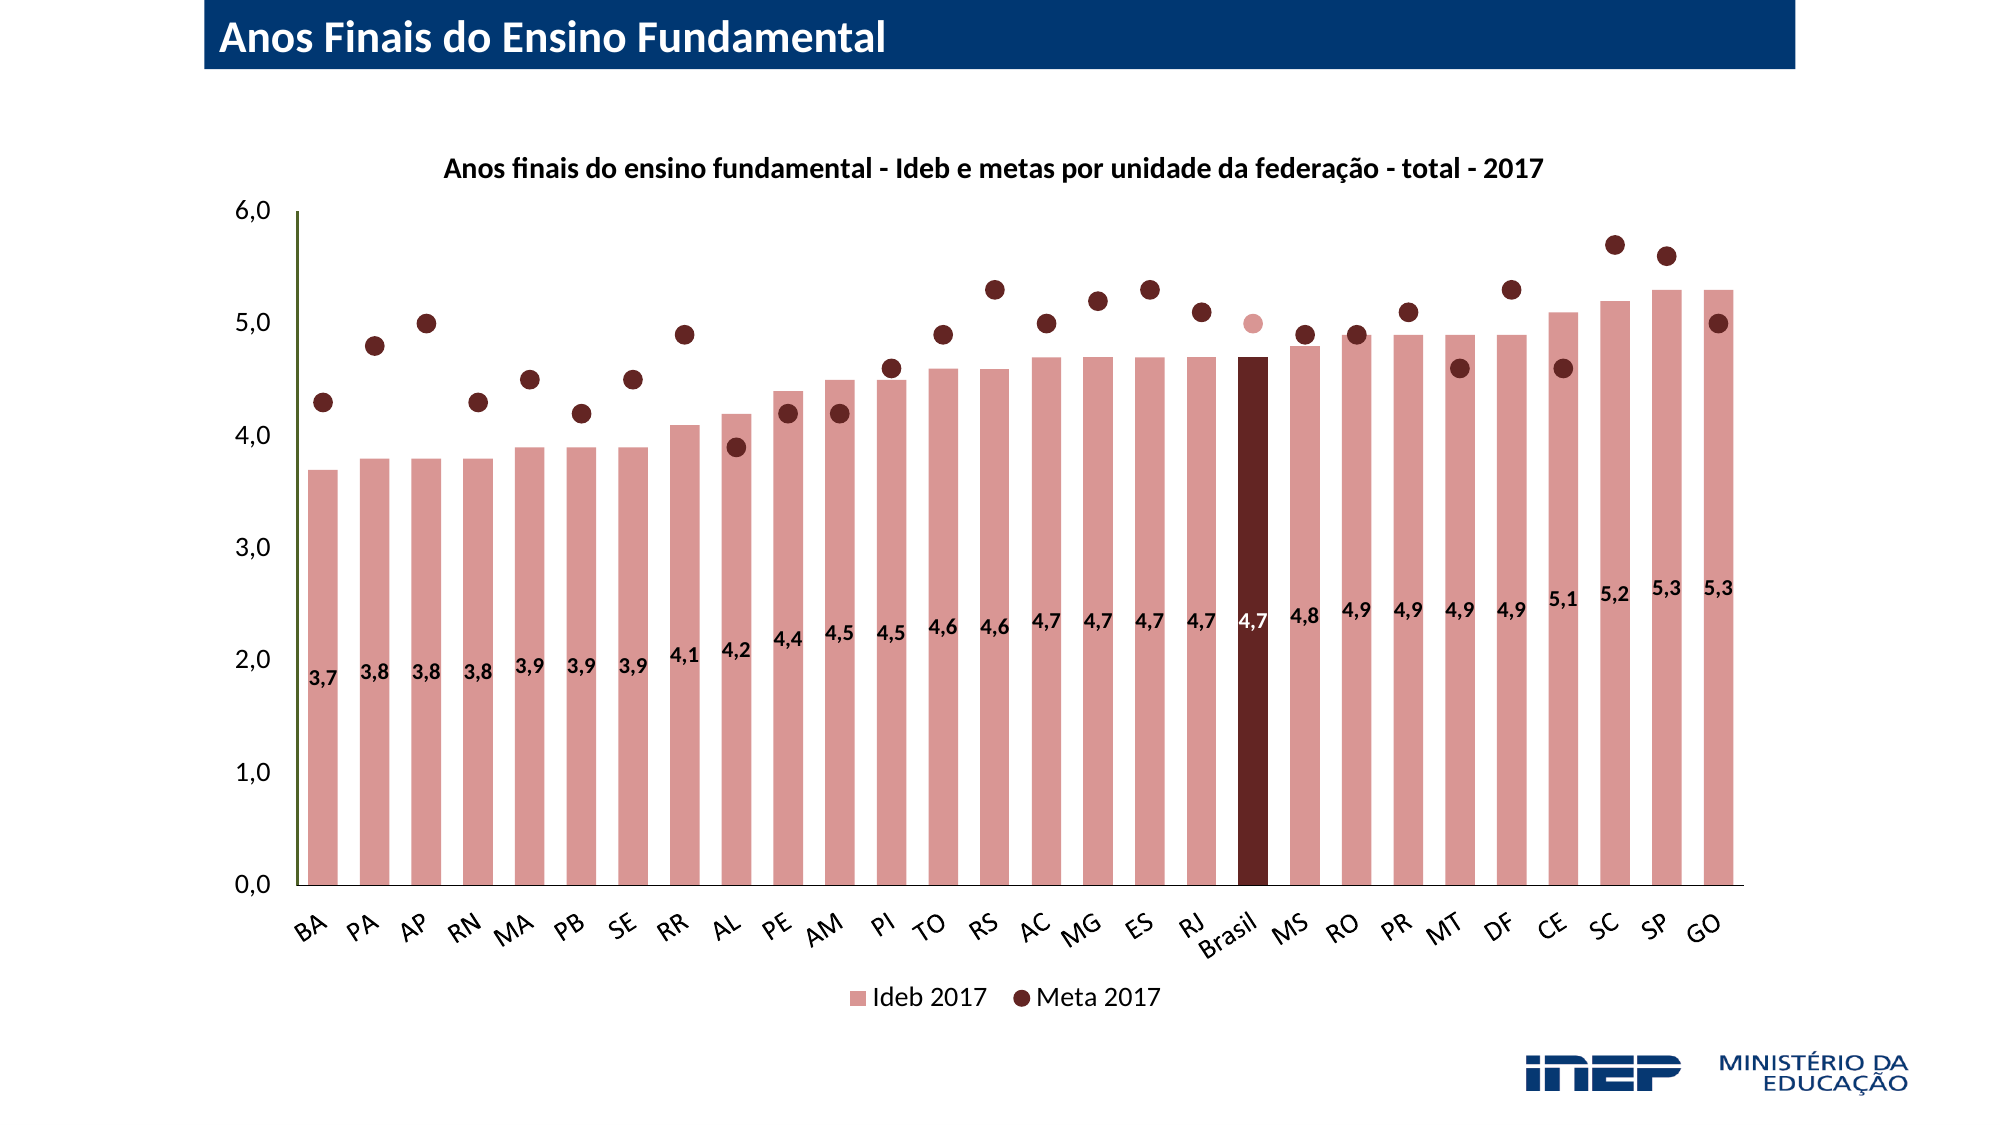

Anos Finais do Ensino Fundamental
MUITO OBRIGADO(A)!
Acesse nossas redes sociais
PORTAL INEP
portal.inep.gov.br
INSTAGRAM
FACEBOOK
TWITTER
YOUTUBE
Fale com a Presidência/Diretoria
emaildadiretoria@inep.gov.br
(61) 2022-XXXX